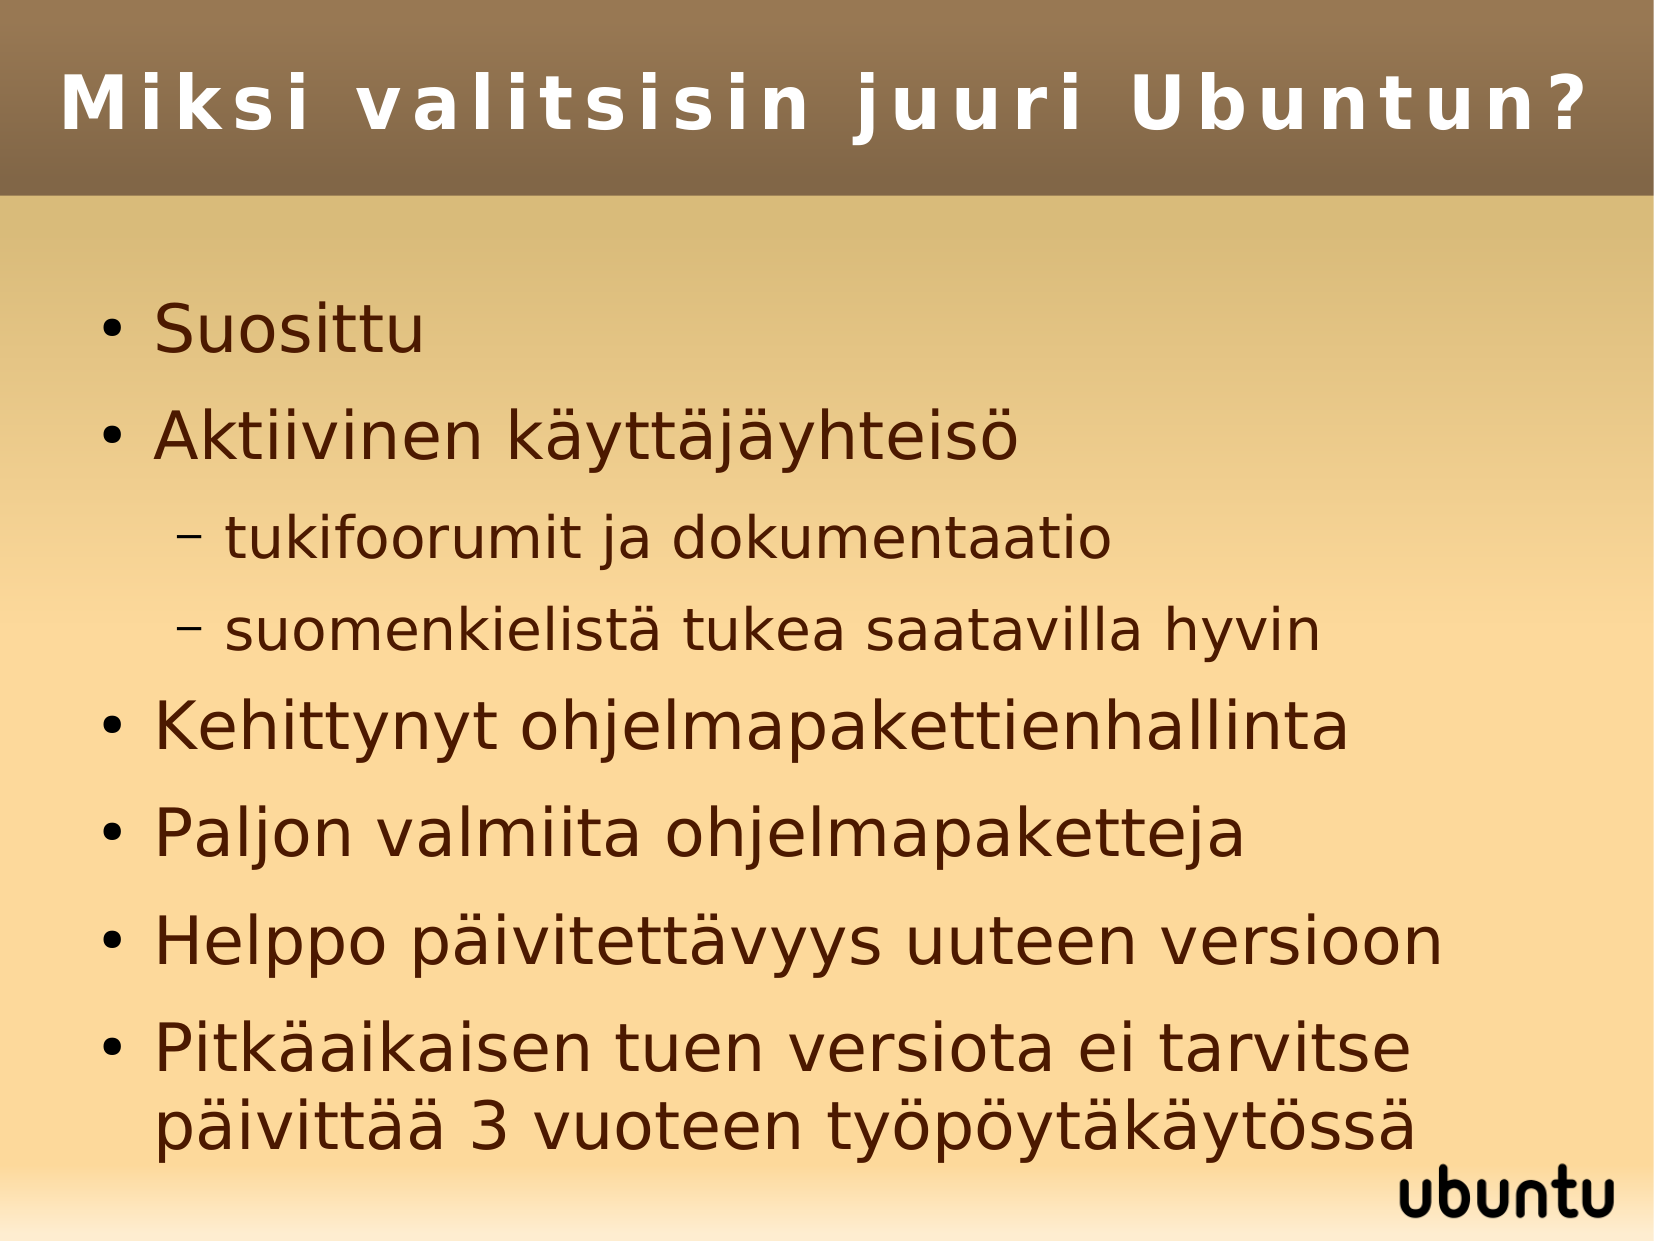

# Miksi valitsisin juuri Ubuntun?
Suosittu
Aktiivinen käyttäjäyhteisö
tukifoorumit ja dokumentaatio
suomenkielistä tukea saatavilla hyvin
Kehittynyt ohjelmapakettienhallinta
Paljon valmiita ohjelmapaketteja
Helppo päivitettävyys uuteen versioon
Pitkäaikaisen tuen versiota ei tarvitse päivittää 3 vuoteen työpöytäkäytössä